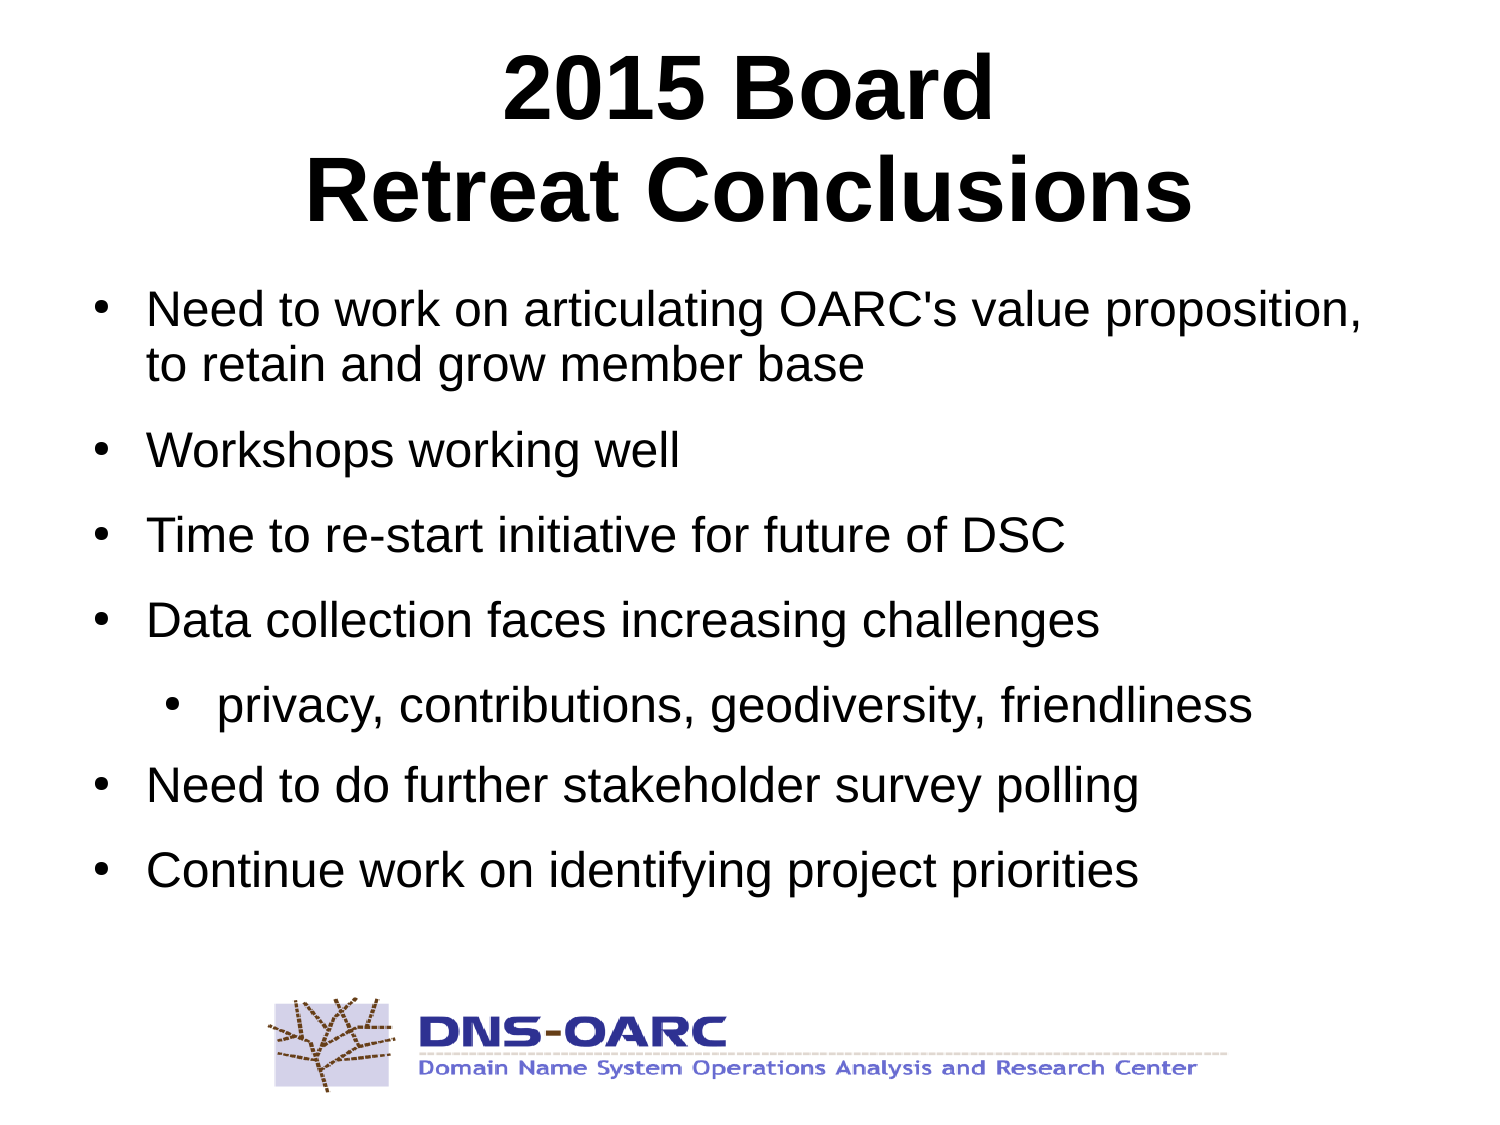

# 2015 Board Retreat Conclusions
Need to work on articulating OARC's value proposition,
to retain and grow member base
Workshops working well
Time to re-start initiative for future of DSC
Data collection faces increasing challenges
privacy, contributions, geodiversity, friendliness
Need to do further stakeholder survey polling
Continue work on identifying project priorities